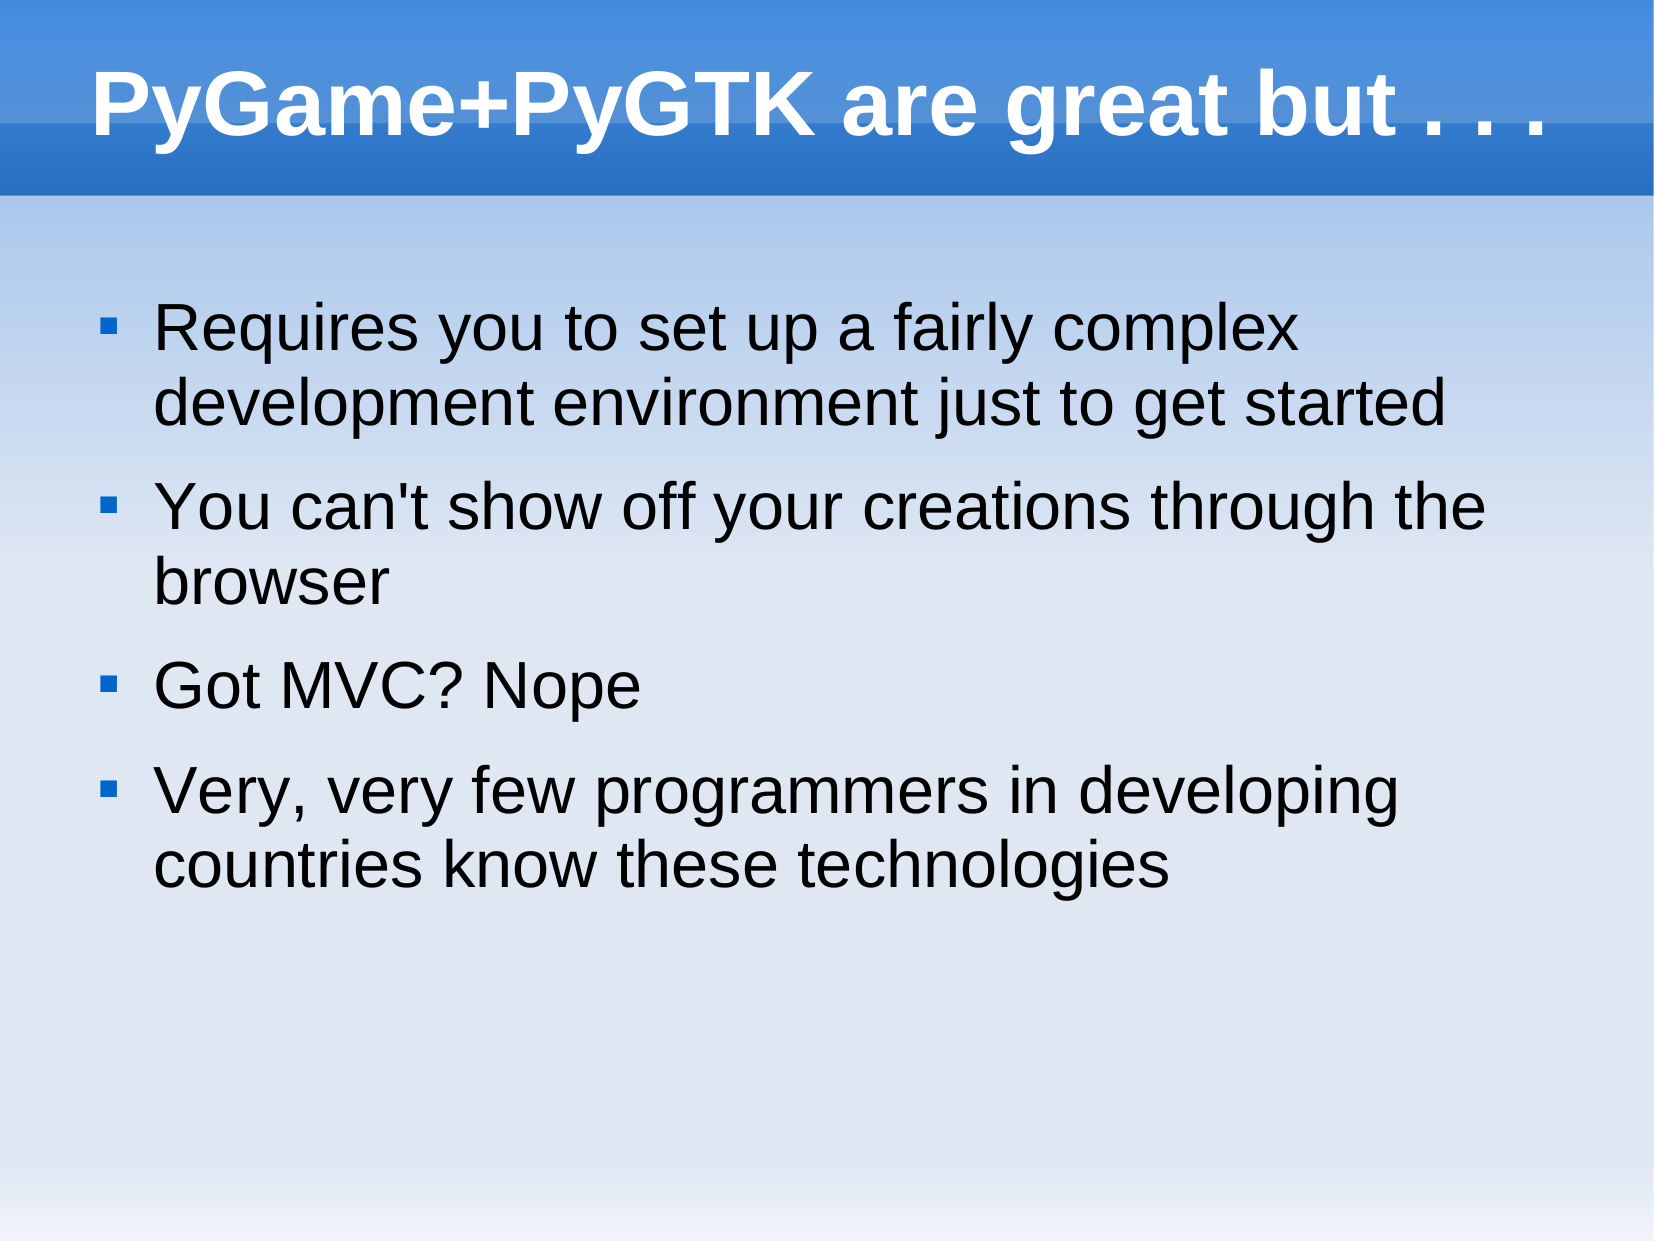

# PyGame+PyGTK are great but . . .
Requires you to set up a fairly complex development environment just to get started
You can't show off your creations through the browser
Got MVC? Nope
Very, very few programmers in developing countries know these technologies